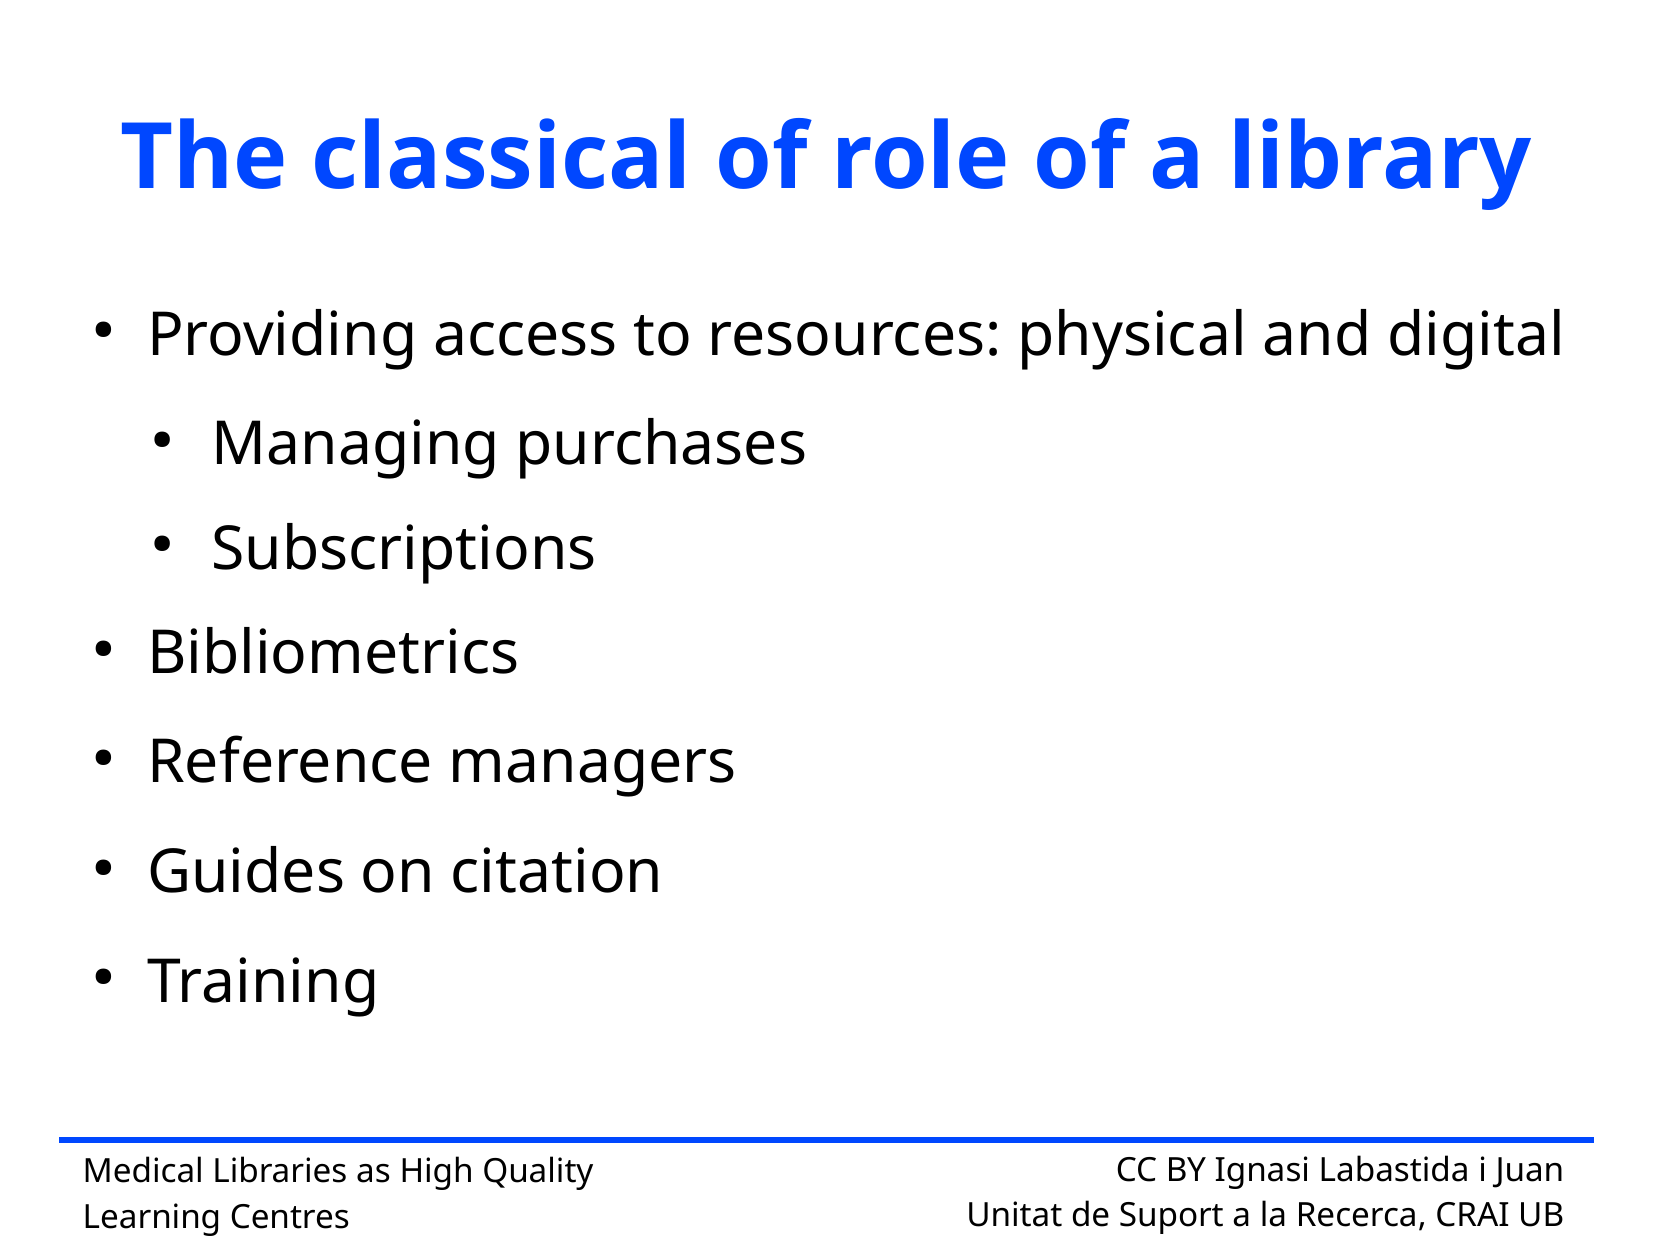

# The classical of role of a library
Providing access to resources: physical and digital
Managing purchases
Subscriptions
Bibliometrics
Reference managers
Guides on citation
Training